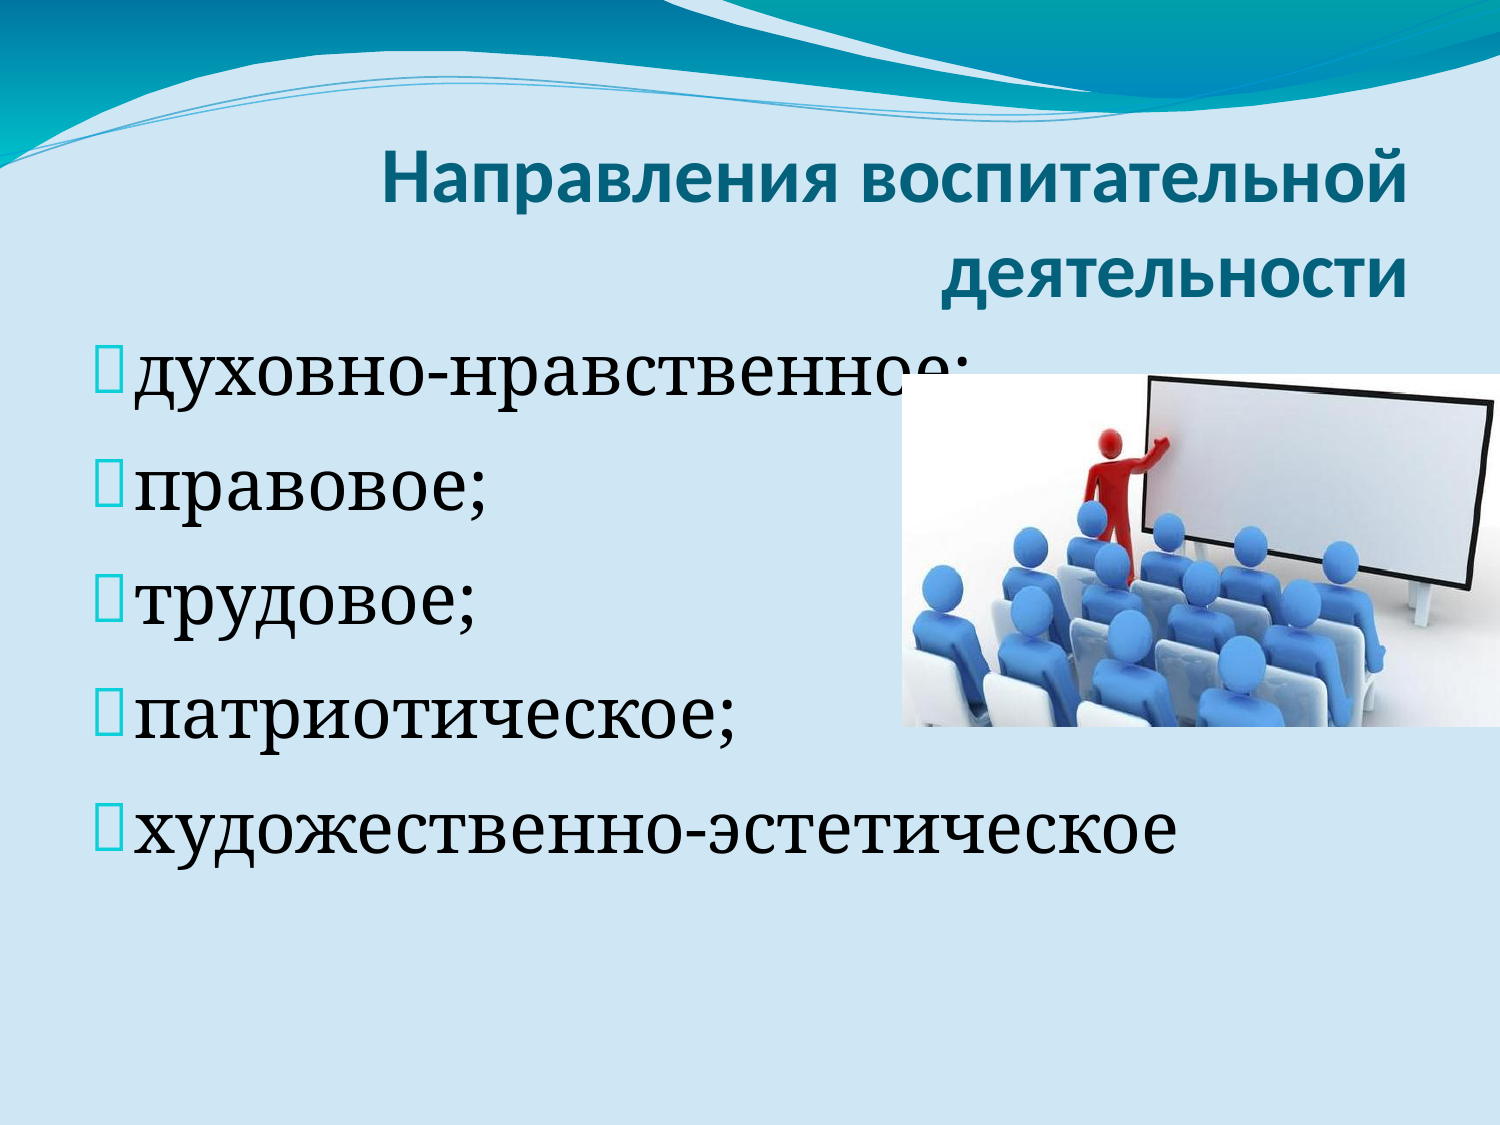

# Направления воспитательной деятельности
духовно-нравственное;
правовое;
трудовое;
патриотическое;
художественно-эстетическое